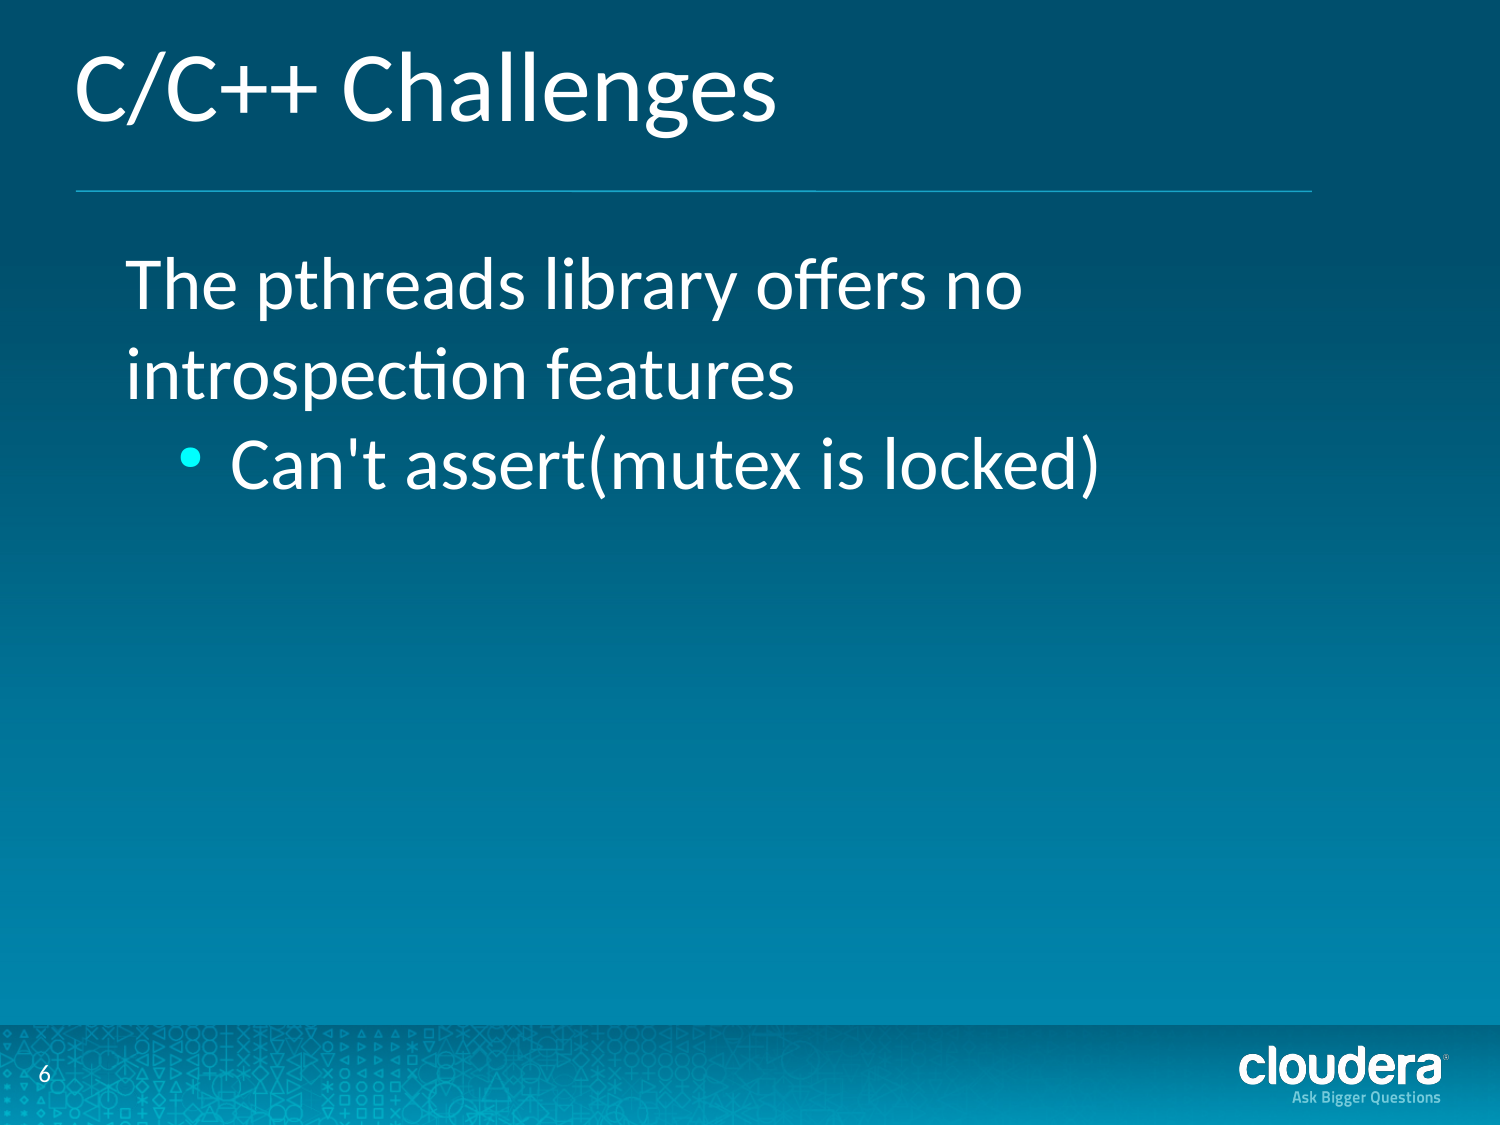

# C/C++ Challenges
The pthreads library offers no introspection features
Can't assert(mutex is locked)